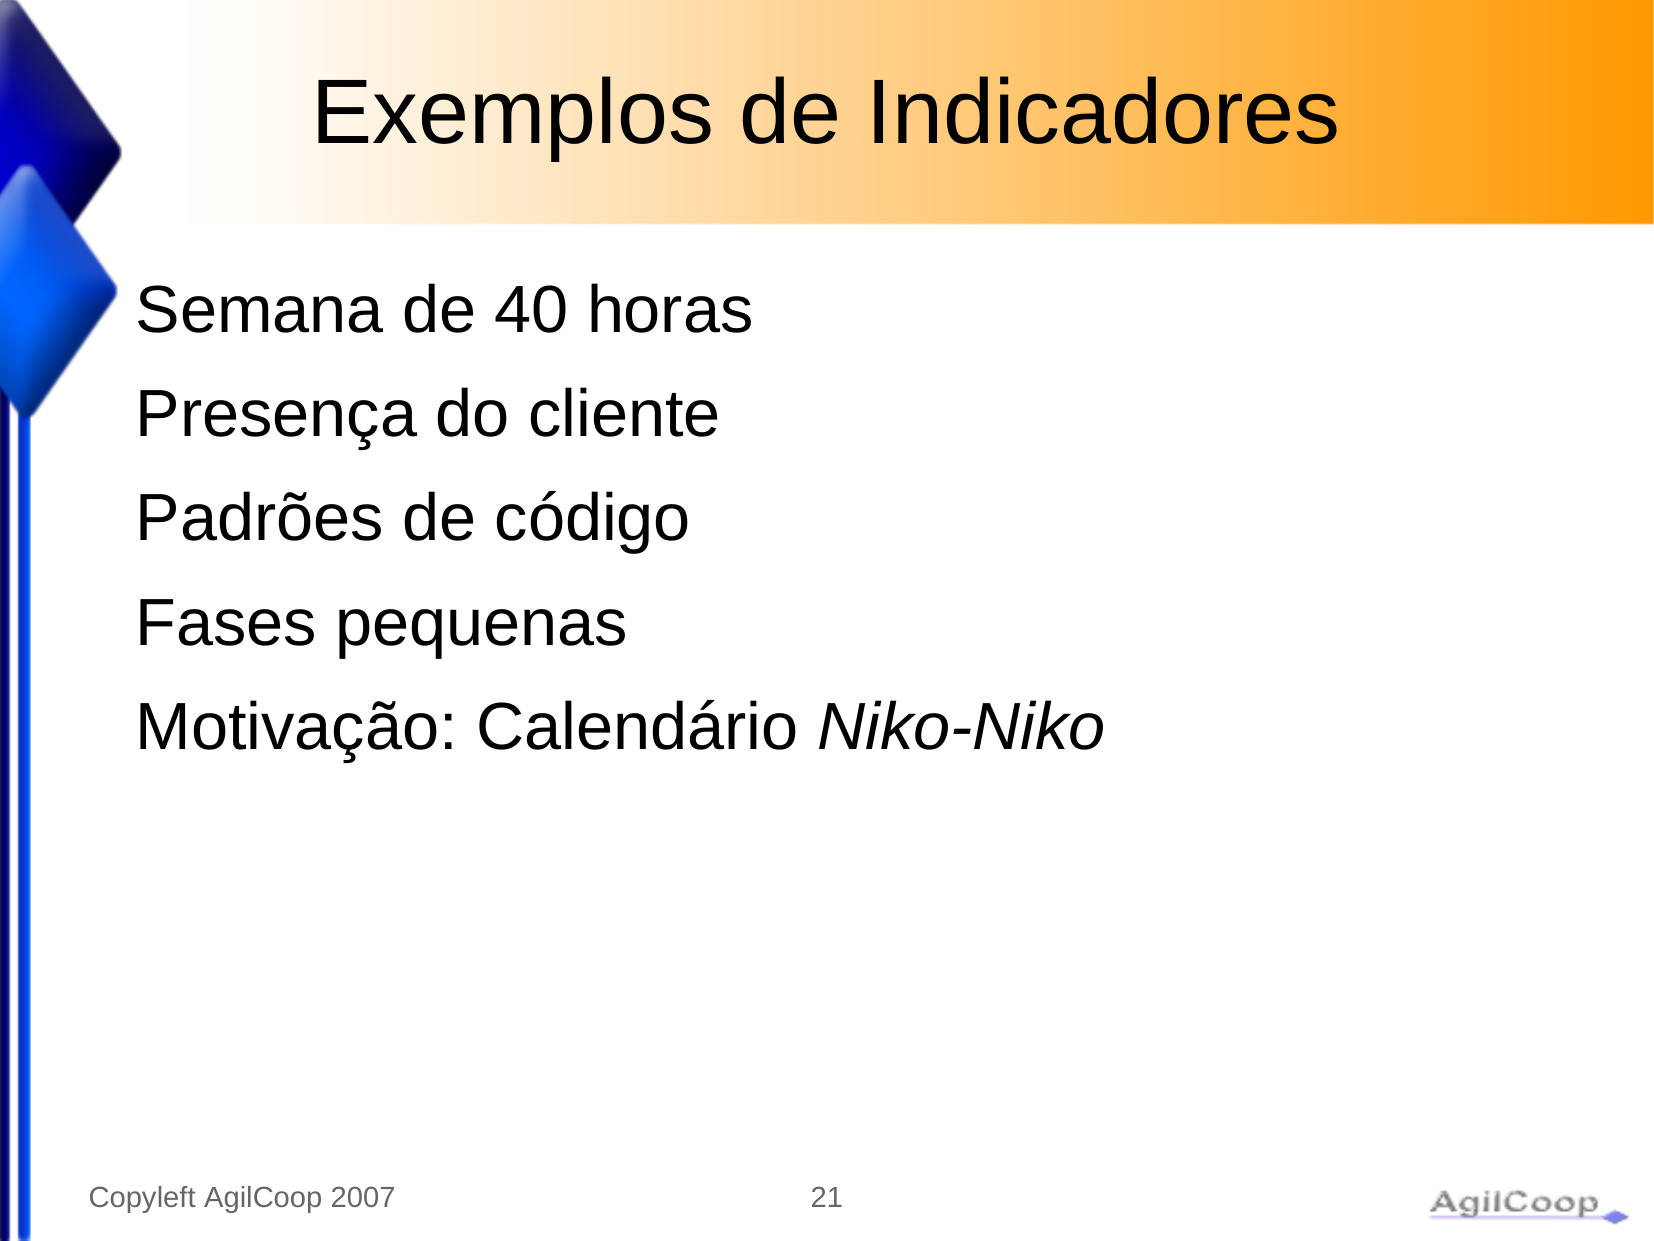

# Exemplos de Indicadores
Semana de 40 horas
Presença do cliente
Padrões de código
Fases pequenas
Motivação: Calendário Niko-Niko
Copyleft AgilCoop 2007
21